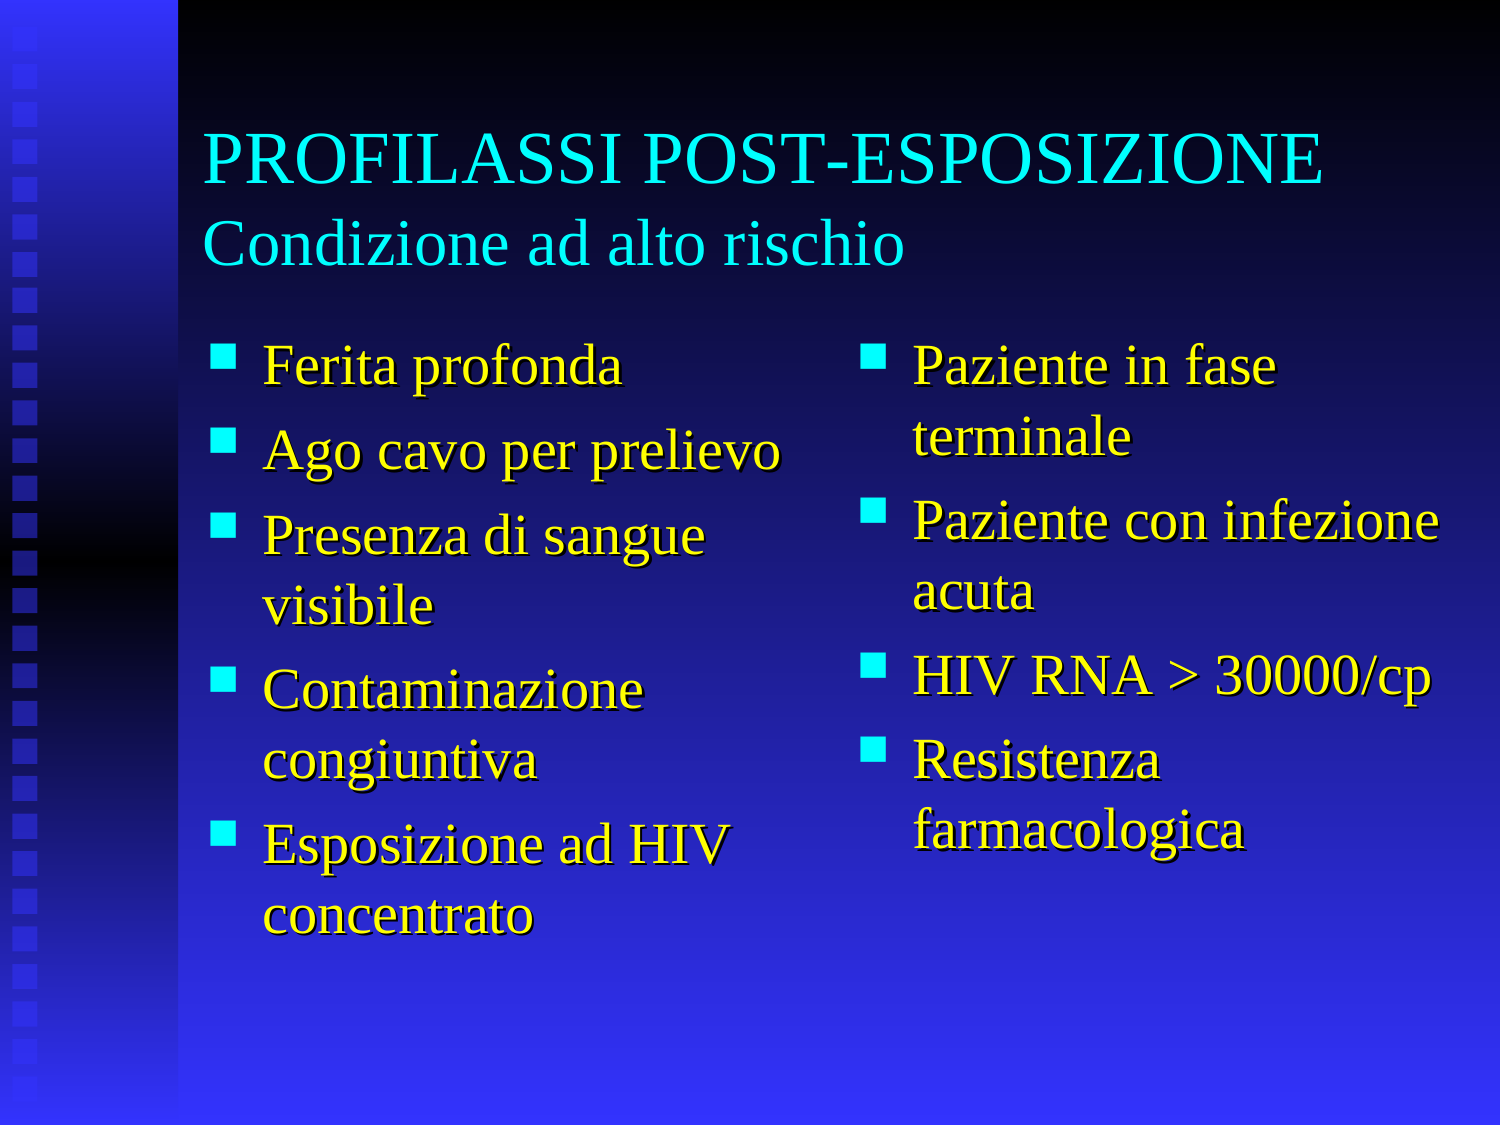

PROFILASSI POST-ESPOSIZIONE
Condizione ad alto rischio
Ferita profonda
Ago cavo per prelievo
Presenza di sangue visibile
Contaminazione congiuntiva
Esposizione ad HIV concentrato
Paziente in fase terminale
Paziente con infezione acuta
HIV RNA > 30000/cp
Resistenza farmacologica